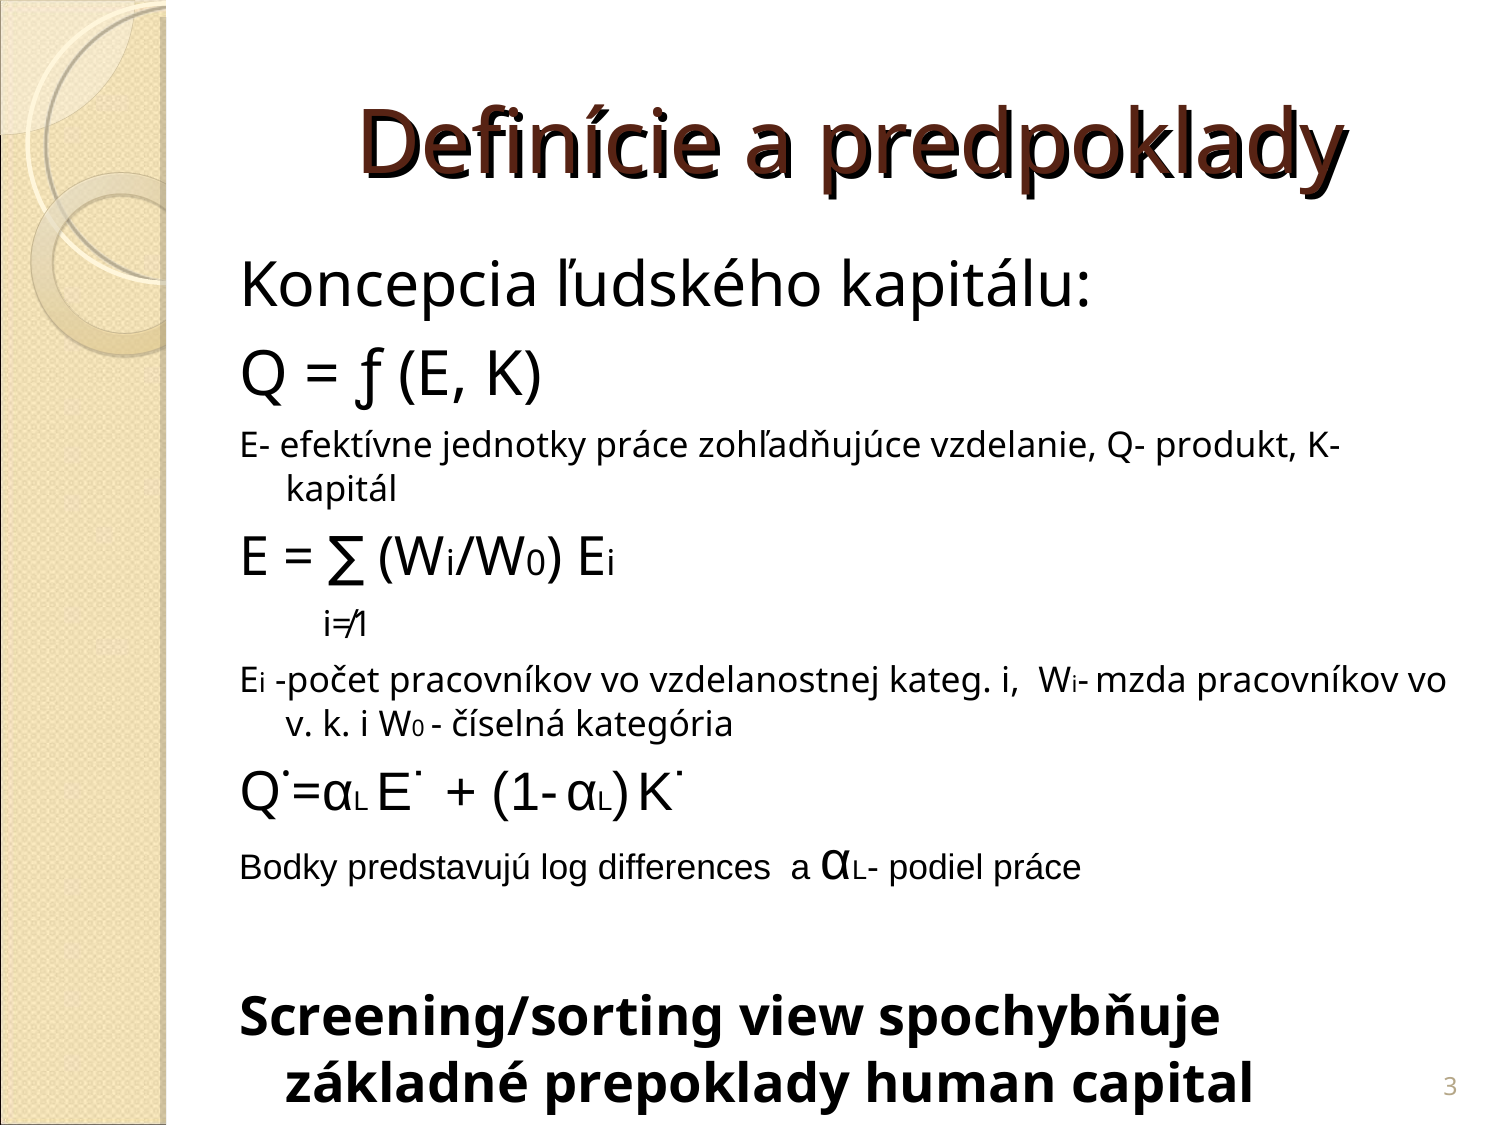

# Definície a predpoklady
Koncepcia ľudského kapitálu:
Q = ƒ (E, K)
E- efektívne jednotky práce zohľadňujúce vzdelanie, Q- produkt, K- kapitál
E = ∑ (Wi/W0) Ei
 i≠1
Ei -počet pracovníkov vo vzdelanostnej kateg. i, Wi- mzda pracovníkov vo v. k. i W0 - číselná kategória
Q˙=αL E˙ + (1- αL) K˙
Bodky predstavujú log differences a αL- podiel práce
Screening/sorting view spochybňuje základné prepoklady human capital view !!!